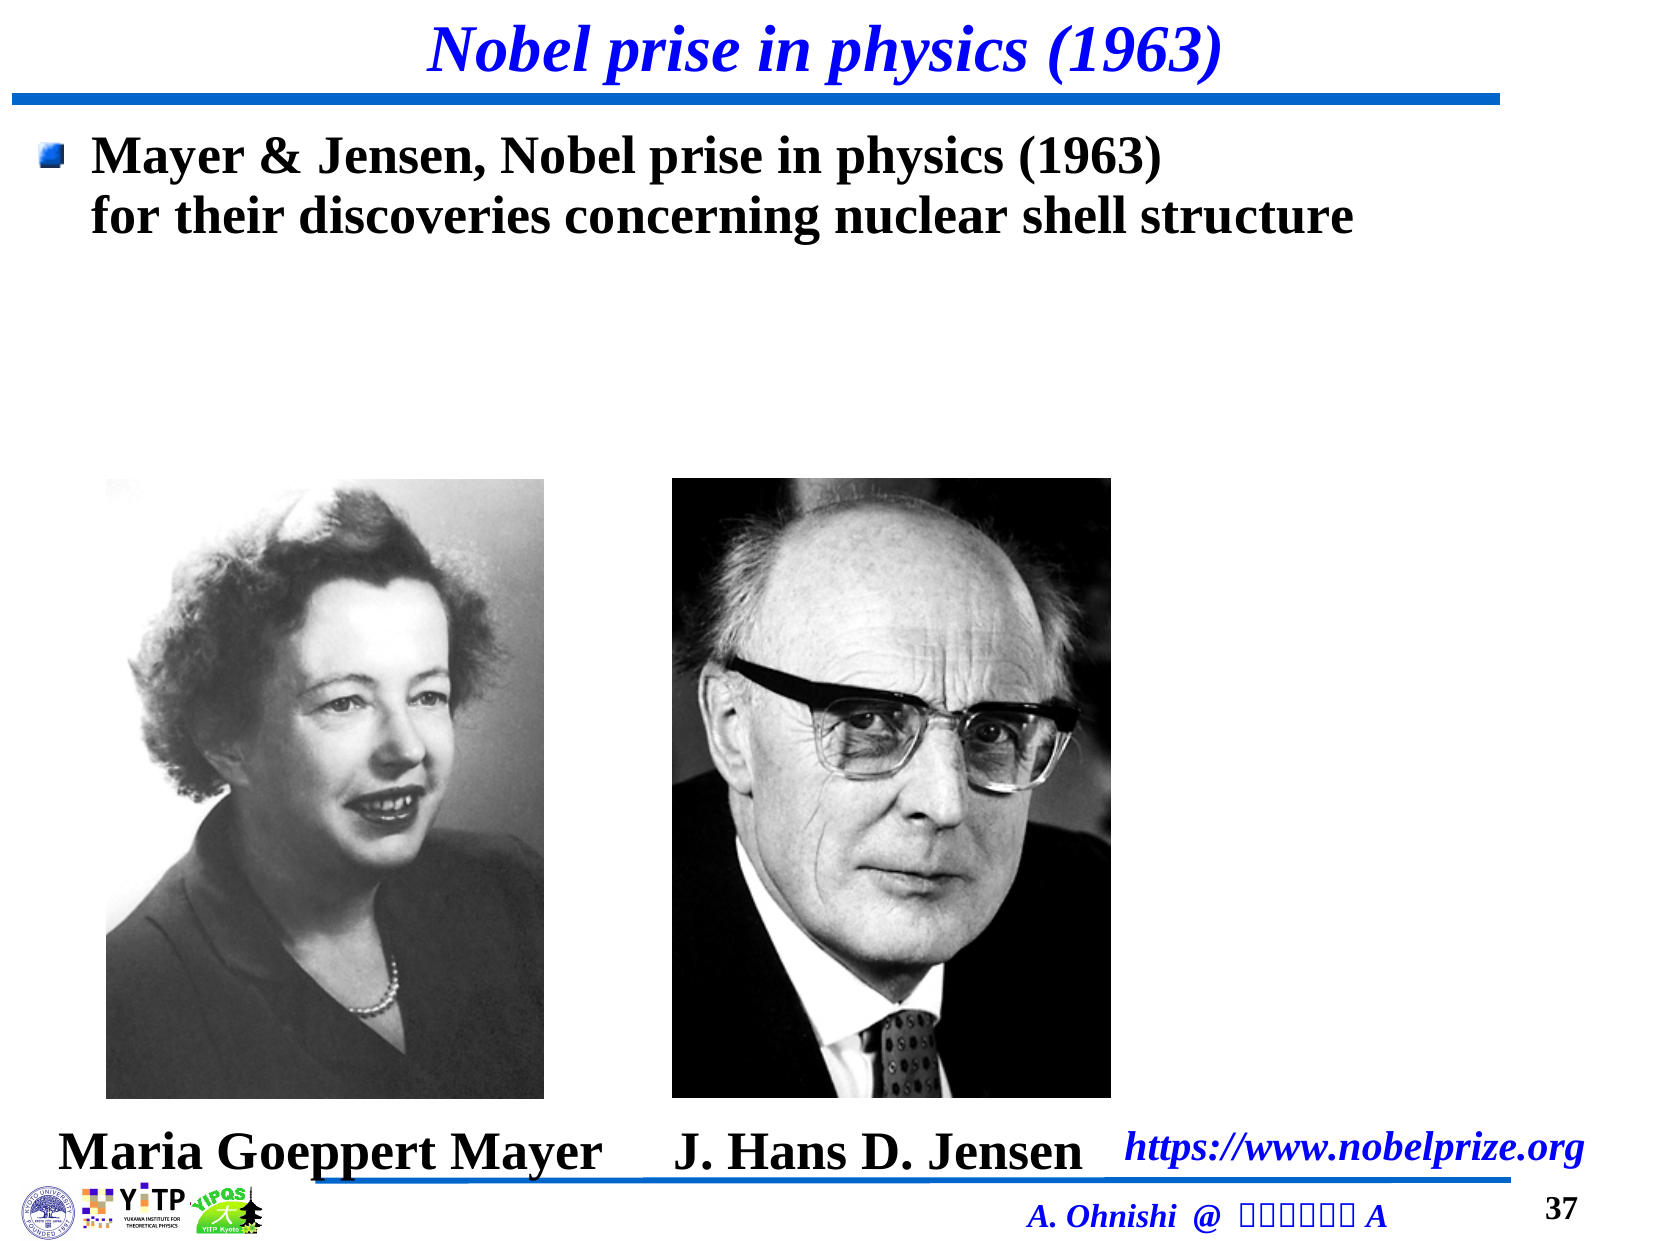

# Nobel prise in physics (1963)
Mayer & Jensen, Nobel prise in physics (1963)
for their discoveries concerning nuclear shell structure
Maria Goeppert Mayer
J. Hans D. Jensen
https://www.nobelprize.org